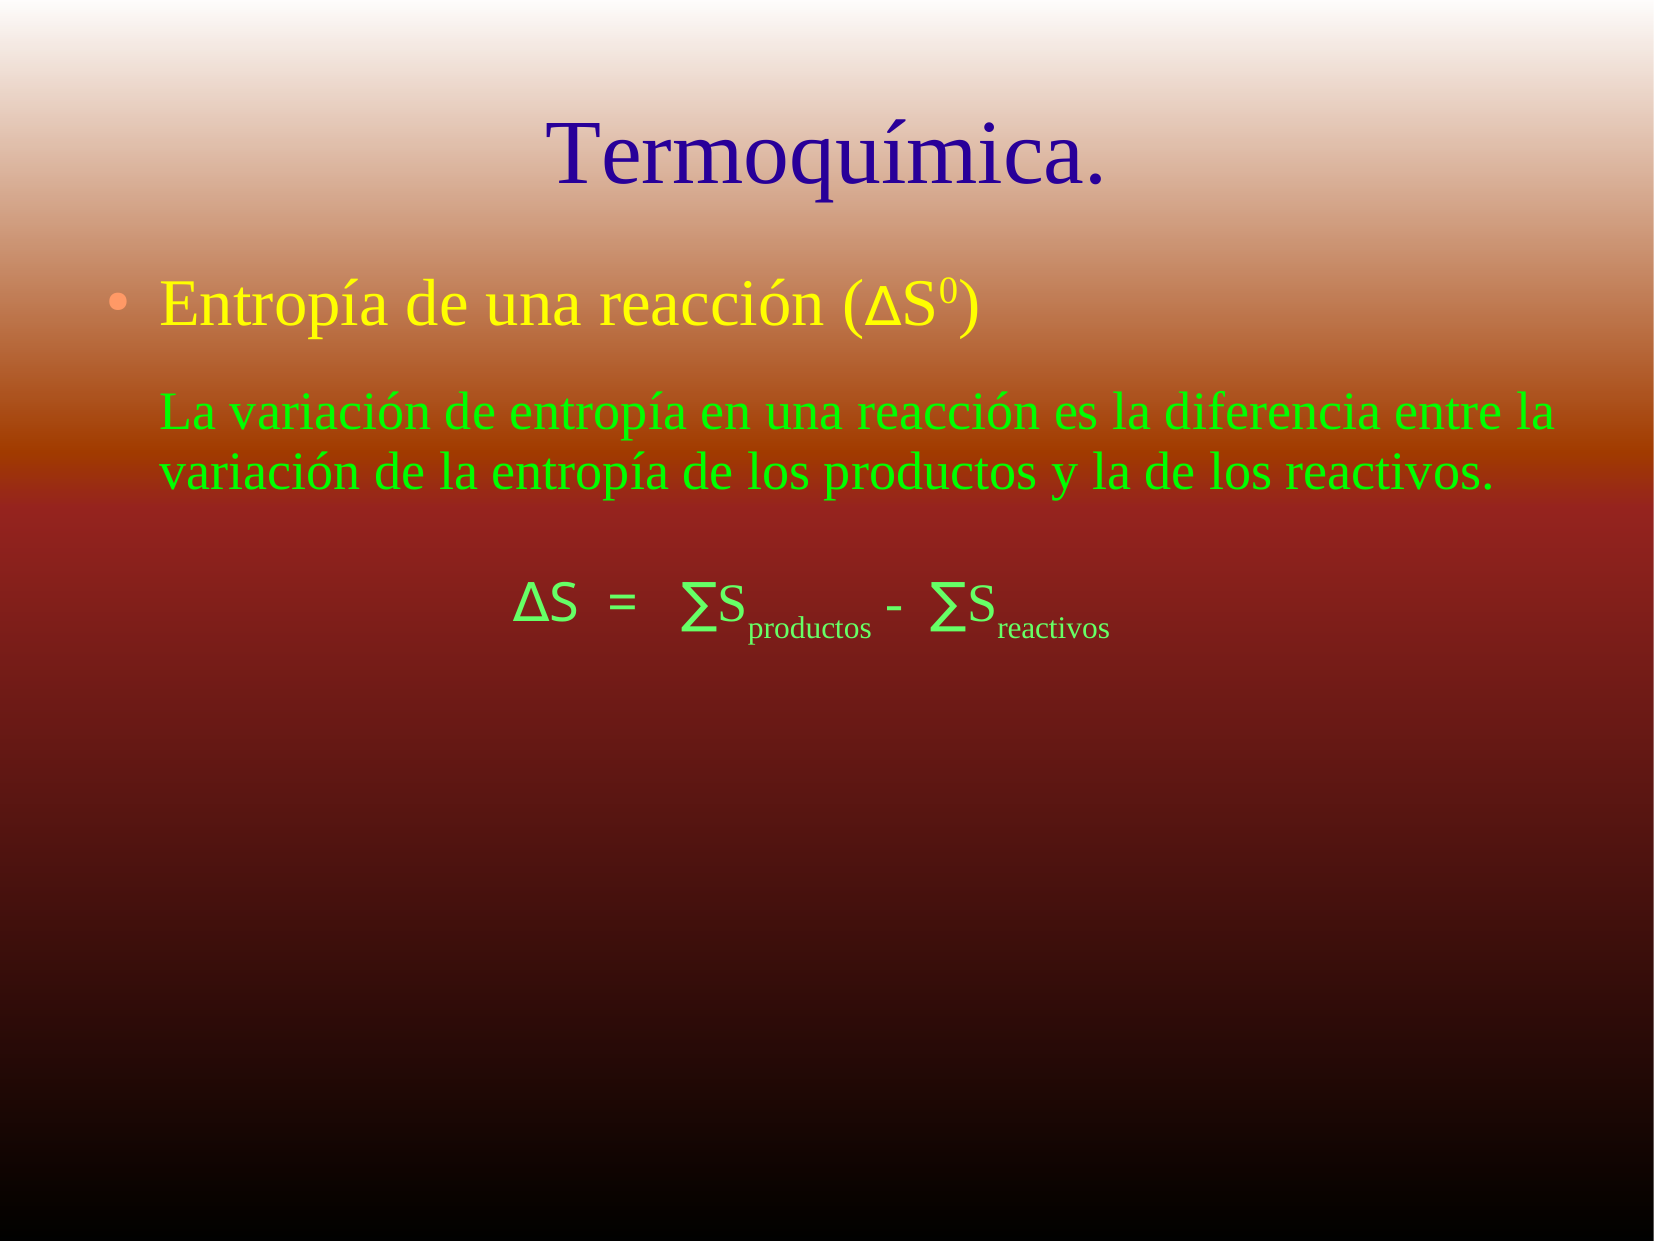

# Termoquímica.
Entropía de una reacción (∆S0)
La variación de entropía en una reacción es la diferencia entre la variación de la entropía de los productos y la de los reactivos.
∆S = ∑Sproductos - ∑Sreactivos